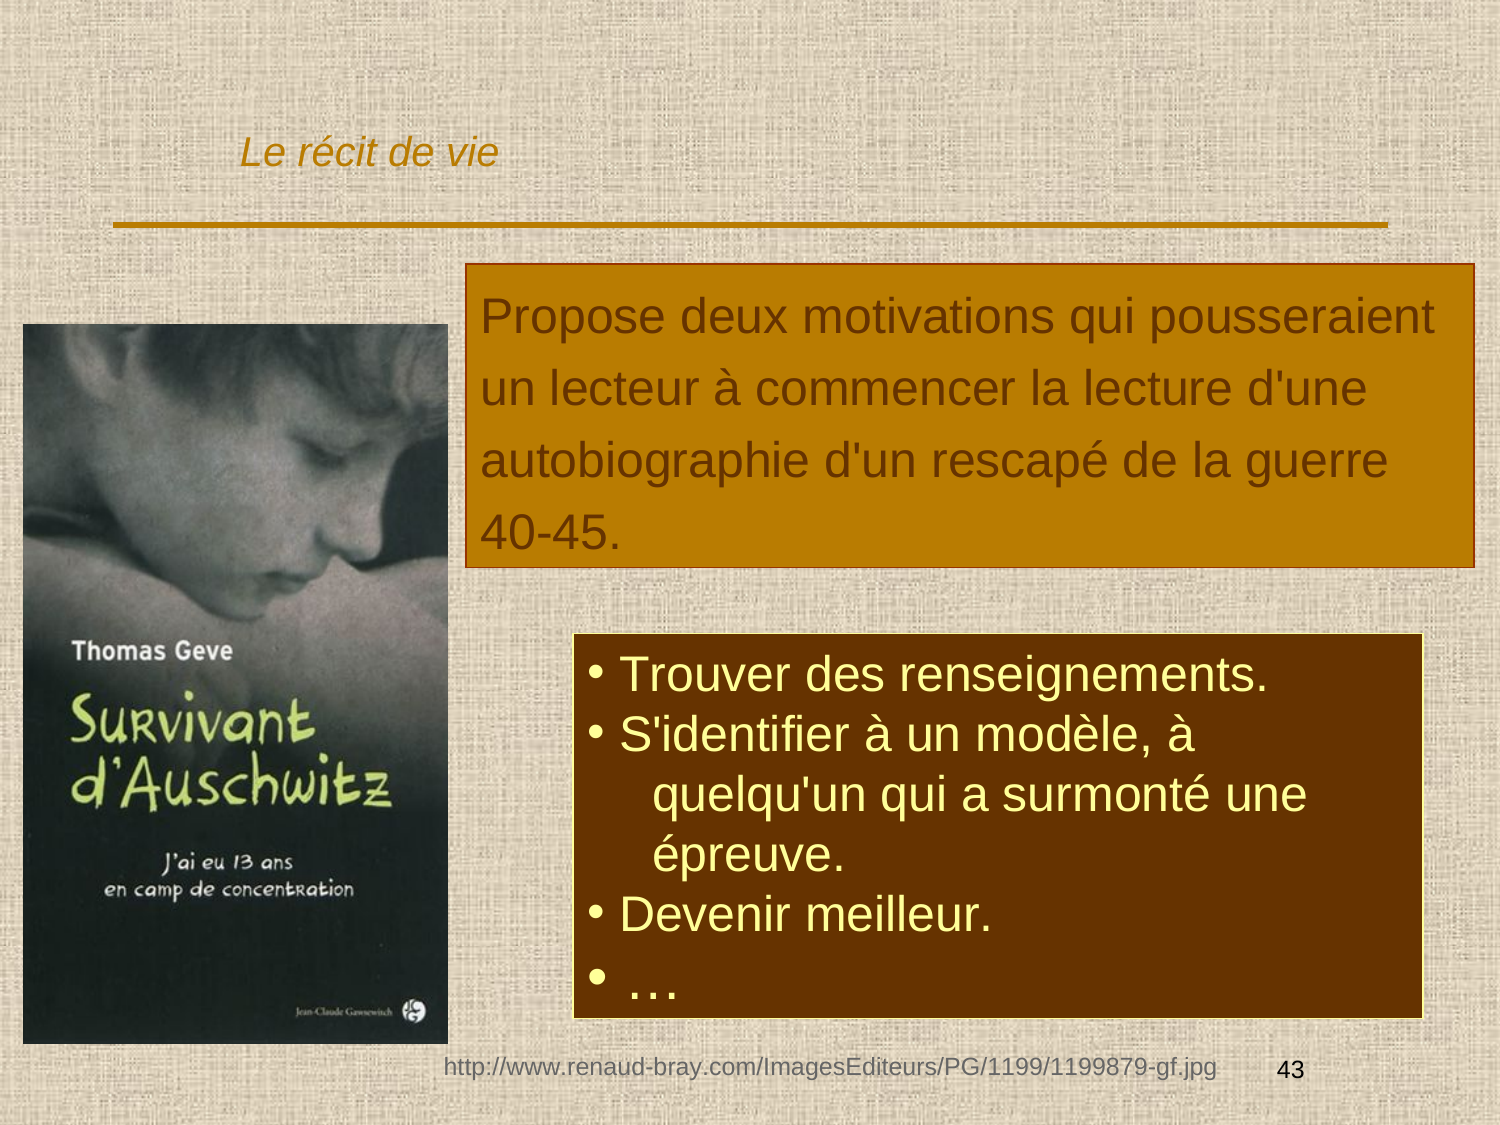

Le récit de vie
Propose deux motivations qui pousseraient un lecteur à commencer la lecture d'une autobiographie d'un rescapé de la guerre 40-45.
 Trouver des renseignements.
 S'identifier à un modèle, à quelqu'un qui a surmonté une épreuve.
 Devenir meilleur.
 …
http://www.renaud-bray.com/ImagesEditeurs/PG/1199/1199879-gf.jpg
43